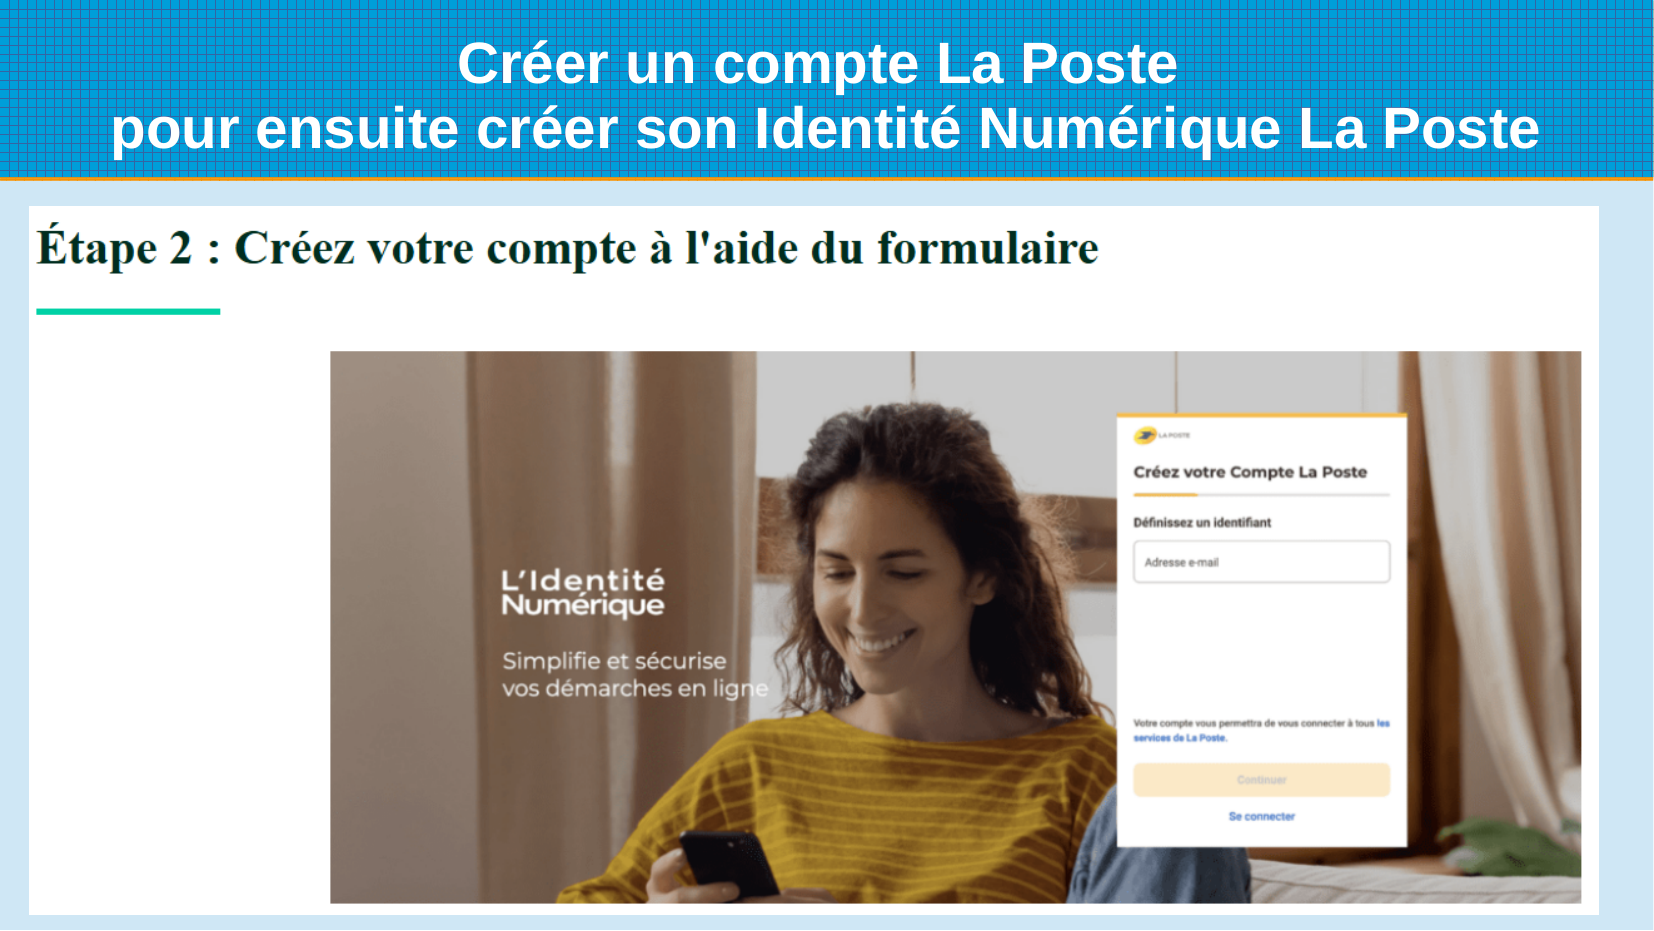

# Créer un compte La Poste pour ensuite créer son Identité Numérique La Poste